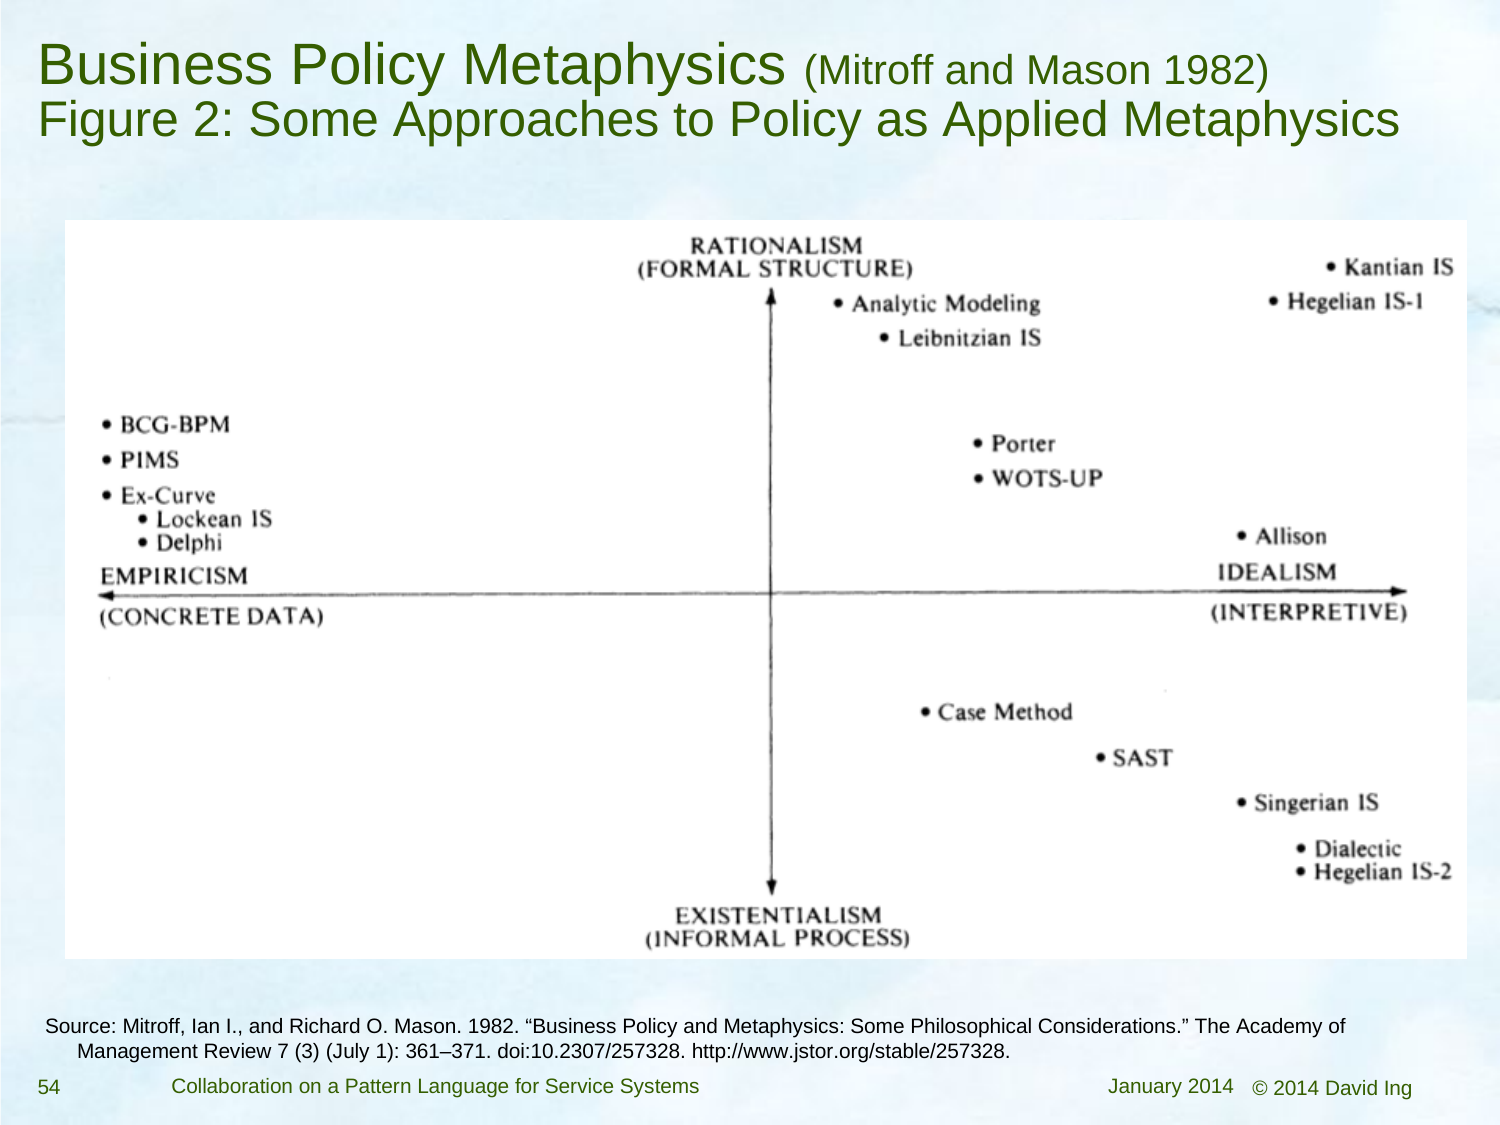

# Business Policy Metaphysics (Mitroff and Mason 1982) Figure 2: Some Approaches to Policy as Applied Metaphysics
Source: Mitroff, Ian I., and Richard O. Mason. 1982. “Business Policy and Metaphysics: Some Philosophical Considerations.” The Academy of Management Review 7 (3) (July 1): 361–371. doi:10.2307/257328. http://www.jstor.org/stable/257328.
-
Collaboration on a Pattern Language for Service Systems
January 2014
54